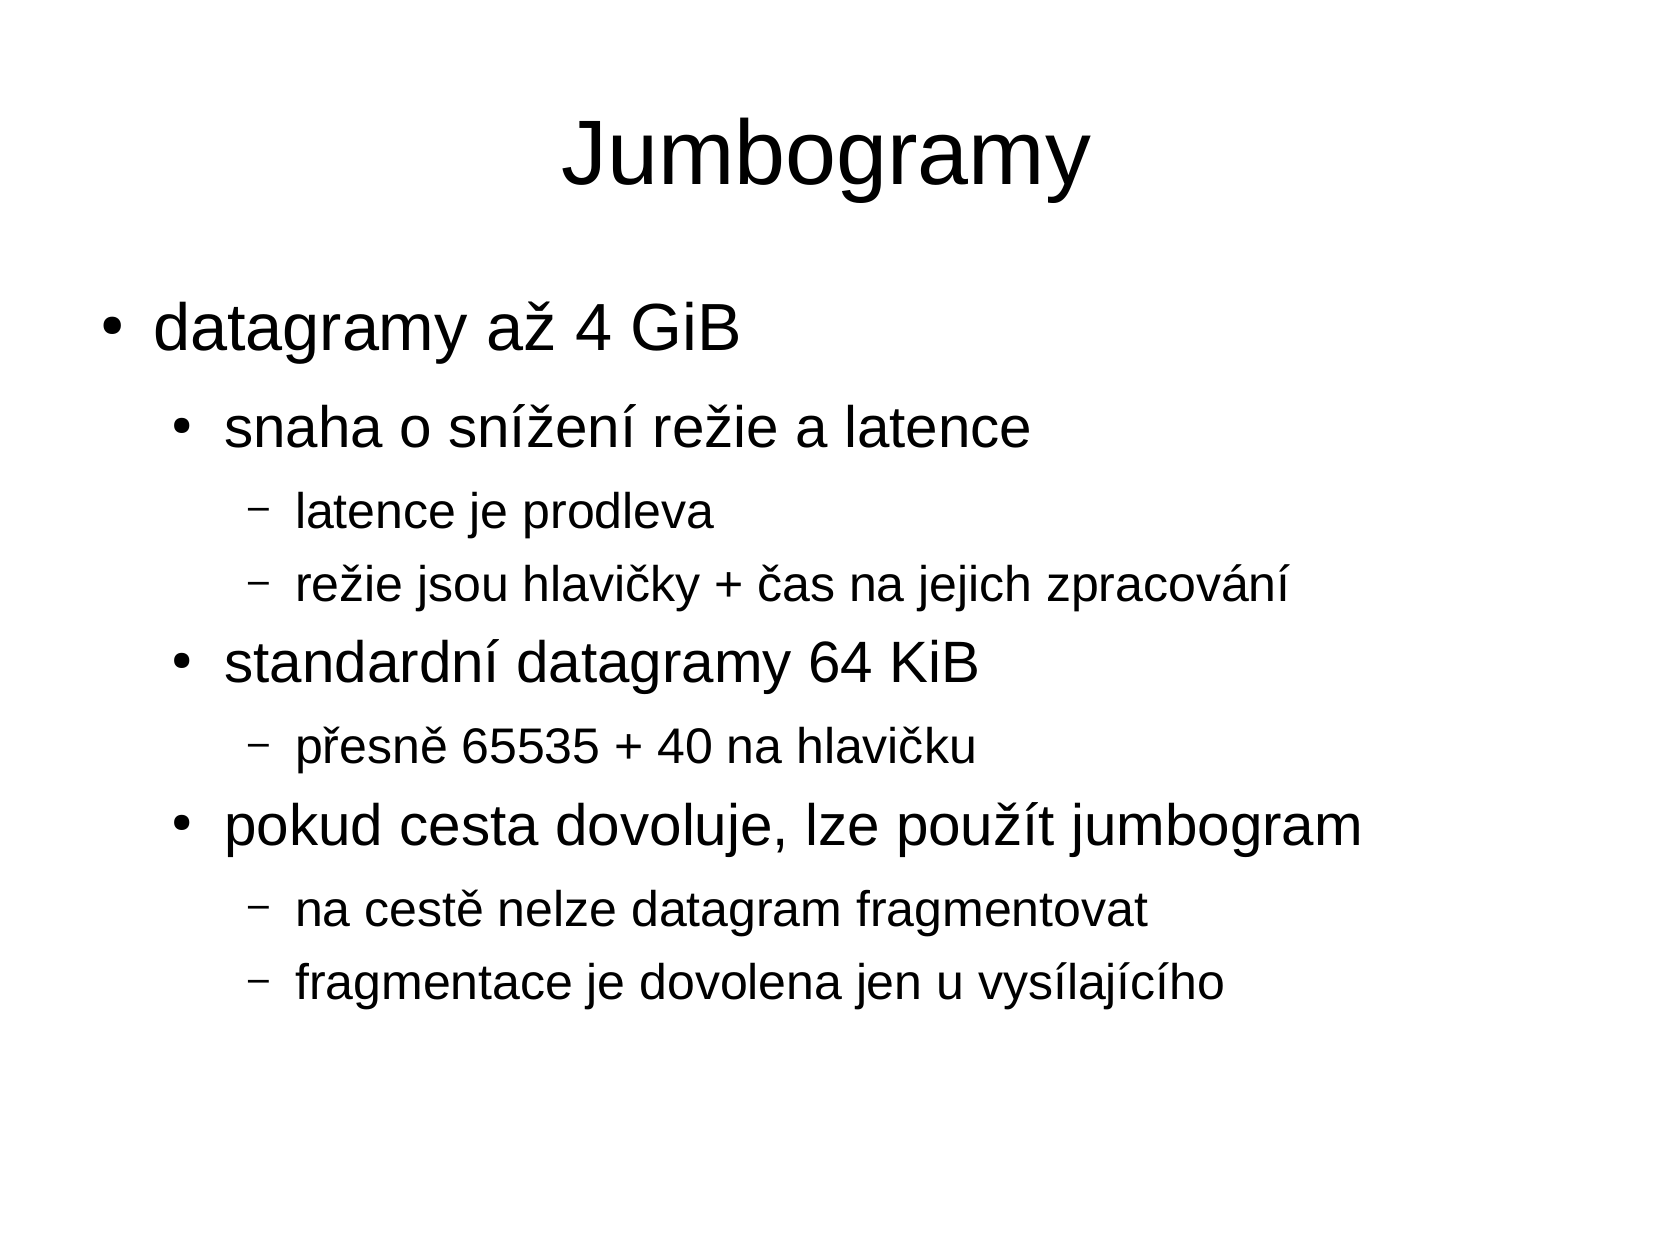

# Jumbogramy
datagramy až 4 GiB
snaha o snížení režie a latence
latence je prodleva
režie jsou hlavičky + čas na jejich zpracování
standardní datagramy 64 KiB
přesně 65535 + 40 na hlavičku
pokud cesta dovoluje, lze použít jumbogram
na cestě nelze datagram fragmentovat
fragmentace je dovolena jen u vysílajícího